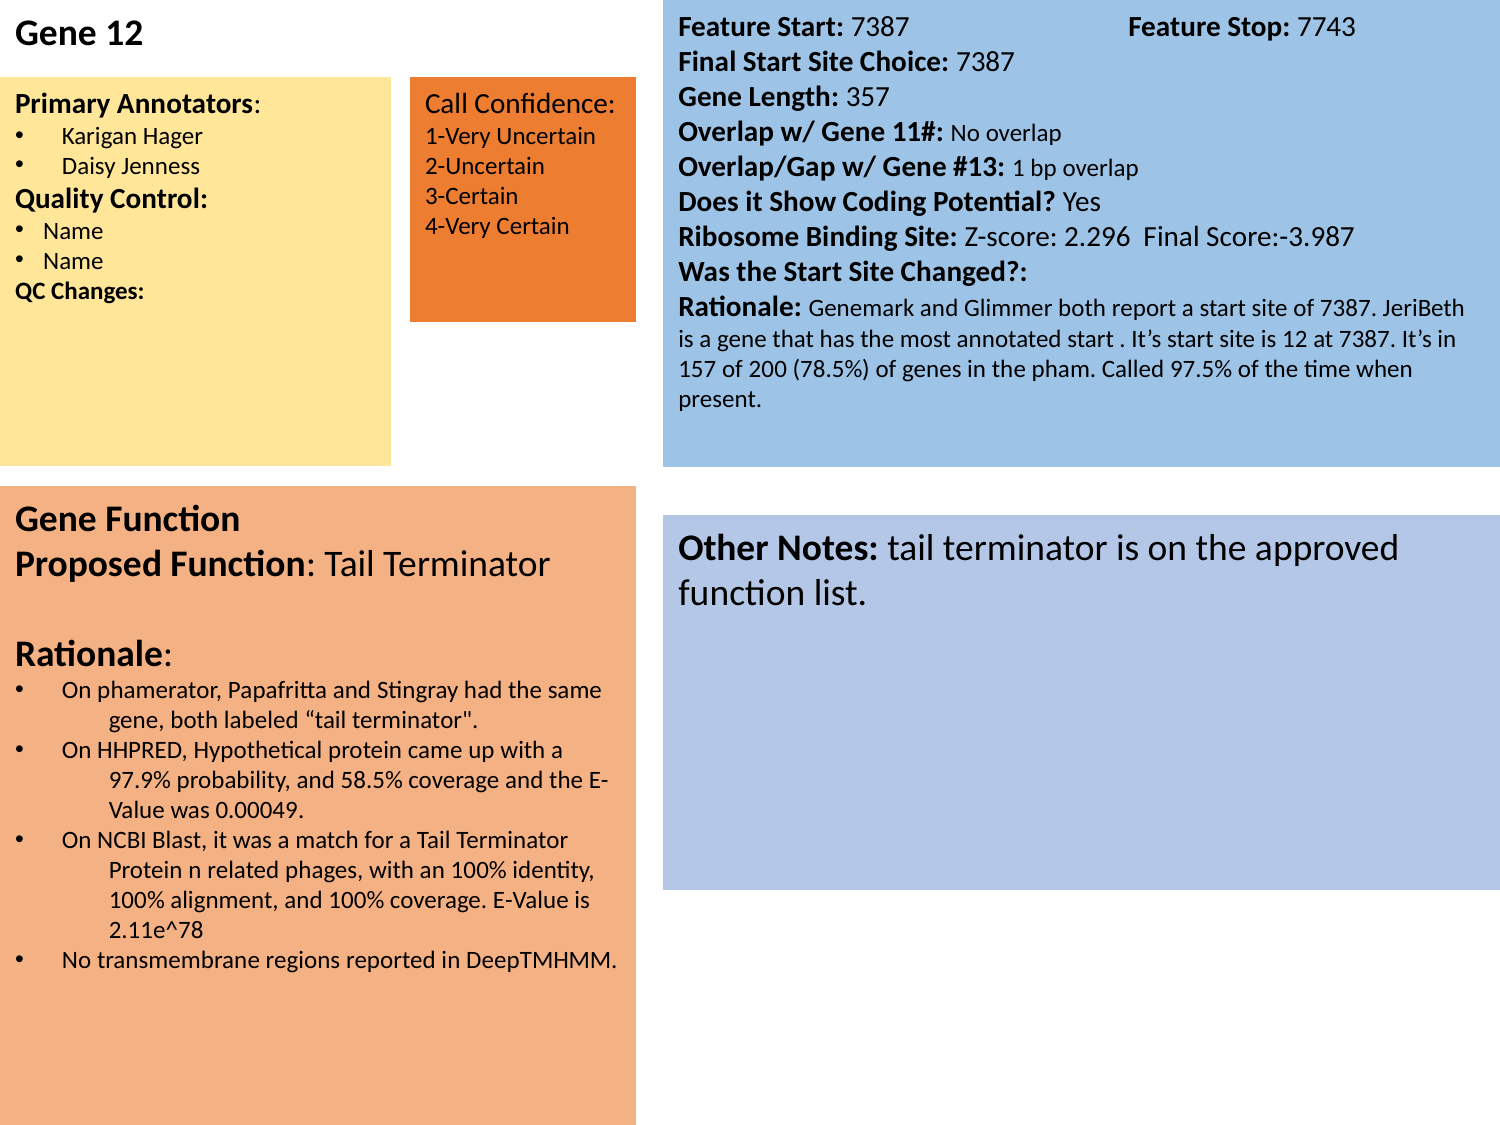

Gene 12
Feature Start: 7387			Feature Stop: 7743
Final Start Site Choice: 7387
Gene Length: 357
Overlap w/ Gene 11#: No overlap
Overlap/Gap w/ Gene #13: 1 bp overlap
Does it Show Coding Potential? Yes
Ribosome Binding Site: Z-score: 2.296 Final Score:-3.987
Was the Start Site Changed?:
Rationale: Genemark and Glimmer both report a start site of 7387. JeriBeth is a gene that has the most annotated start . It’s start site is 12 at 7387. It’s in 157 of 200 (78.5%) of genes in the pham. Called 97.5% of the time when present.
Primary Annotators:
Karigan Hager
Daisy Jenness
Quality Control:
Name
Name
QC Changes:
Call Confidence:
1-Very Uncertain
2-Uncertain
3-Certain
4-Very Certain
Gene Function
Proposed Function: Tail Terminator
Rationale:
On phamerator, Papafritta and Stingray had the same gene, both labeled “tail terminator".
On HHPRED, Hypothetical protein came up with a 97.9% probability, and 58.5% coverage and the E-Value was 0.00049.
On NCBI Blast, it was a match for a Tail Terminator Protein n related phages, with an 100% identity, 100% alignment, and 100% coverage. E-Value is 2.11e^78
No transmembrane regions reported in DeepTMHMM.
Other Notes: tail terminator is on the approved function list.